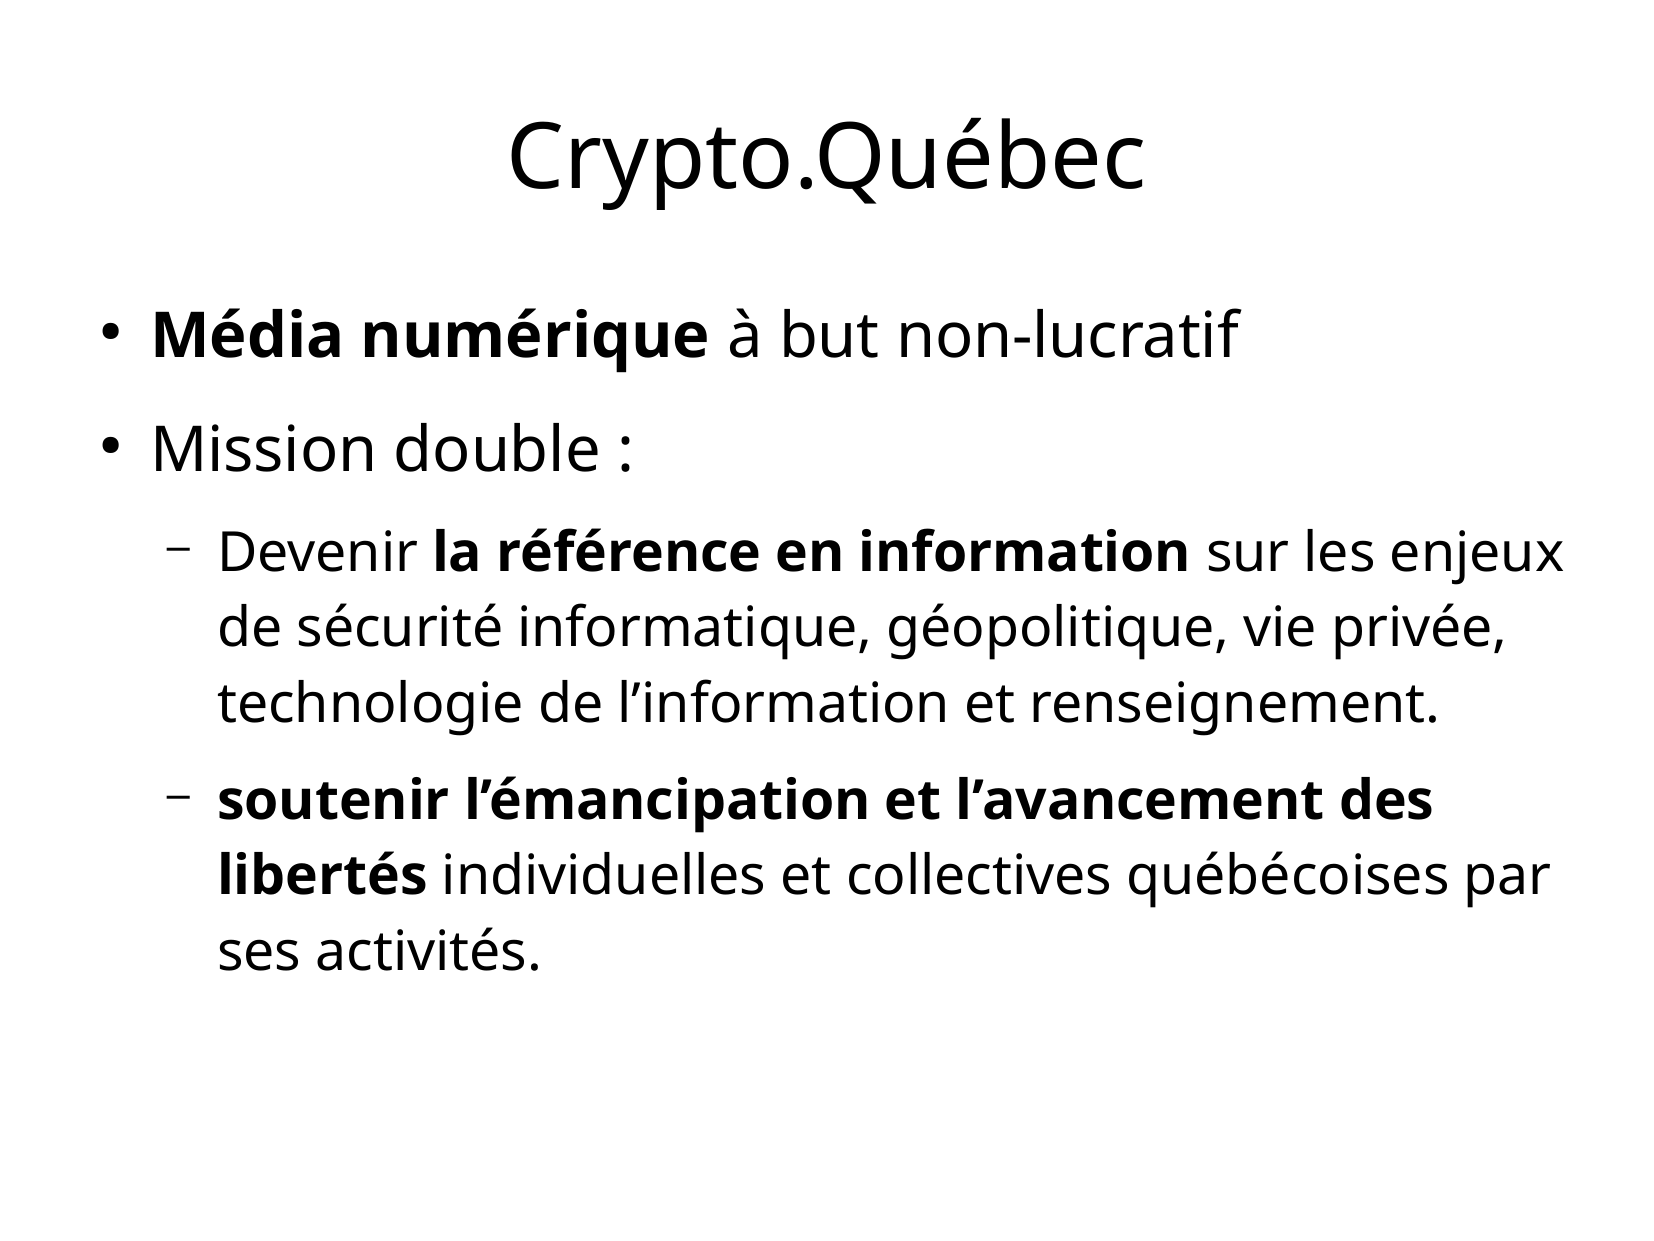

# Crypto.Québec
Média numérique à but non-lucratif
Mission double :
Devenir la référence en information sur les enjeux de sécurité informatique, géopolitique, vie privée, technologie de l’information et renseignement.
soutenir l’émancipation et l’avancement des libertés individuelles et collectives québécoises par ses activités.